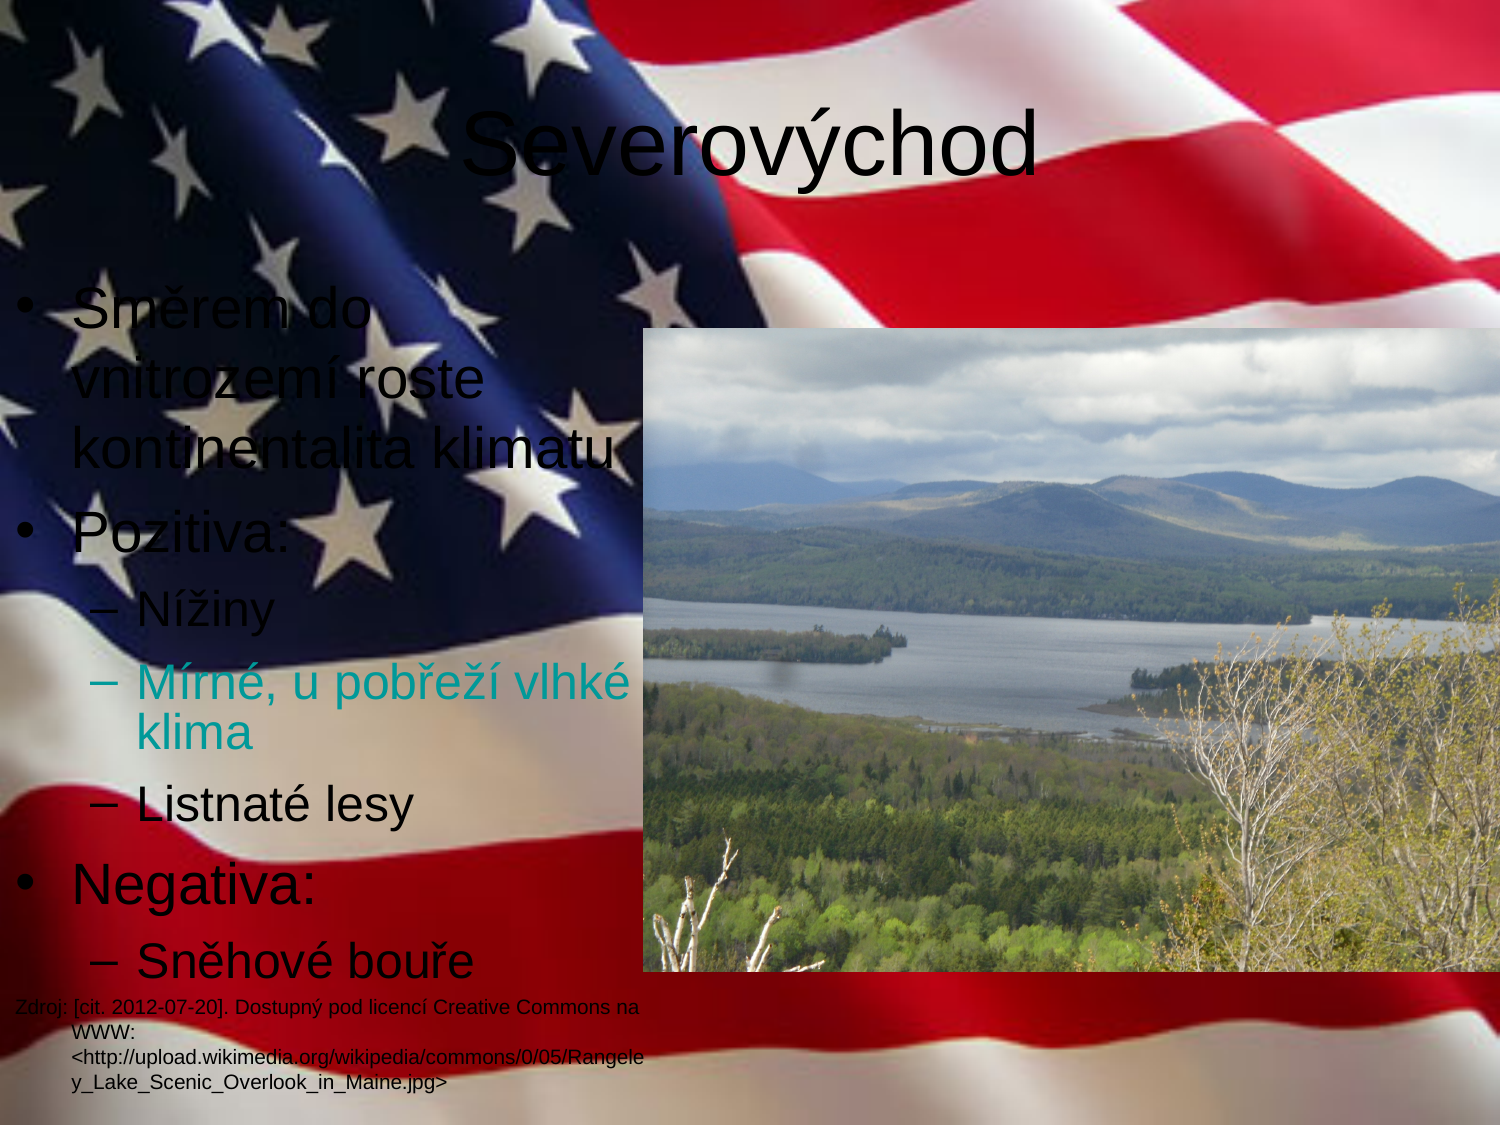

# Severovýchod
Směrem do vnitrozemí roste kontinentalita klimatu
Pozitiva:
Nížiny
Mírné, u pobřeží vlhké klima
Listnaté lesy
Negativa:
Sněhové bouře
Zdroj: [cit. 2012-07-20]. Dostupný pod licencí Creative Commons na WWW: <http://upload.wikimedia.org/wikipedia/commons/0/05/Rangeley_Lake_Scenic_Overlook_in_Maine.jpg>